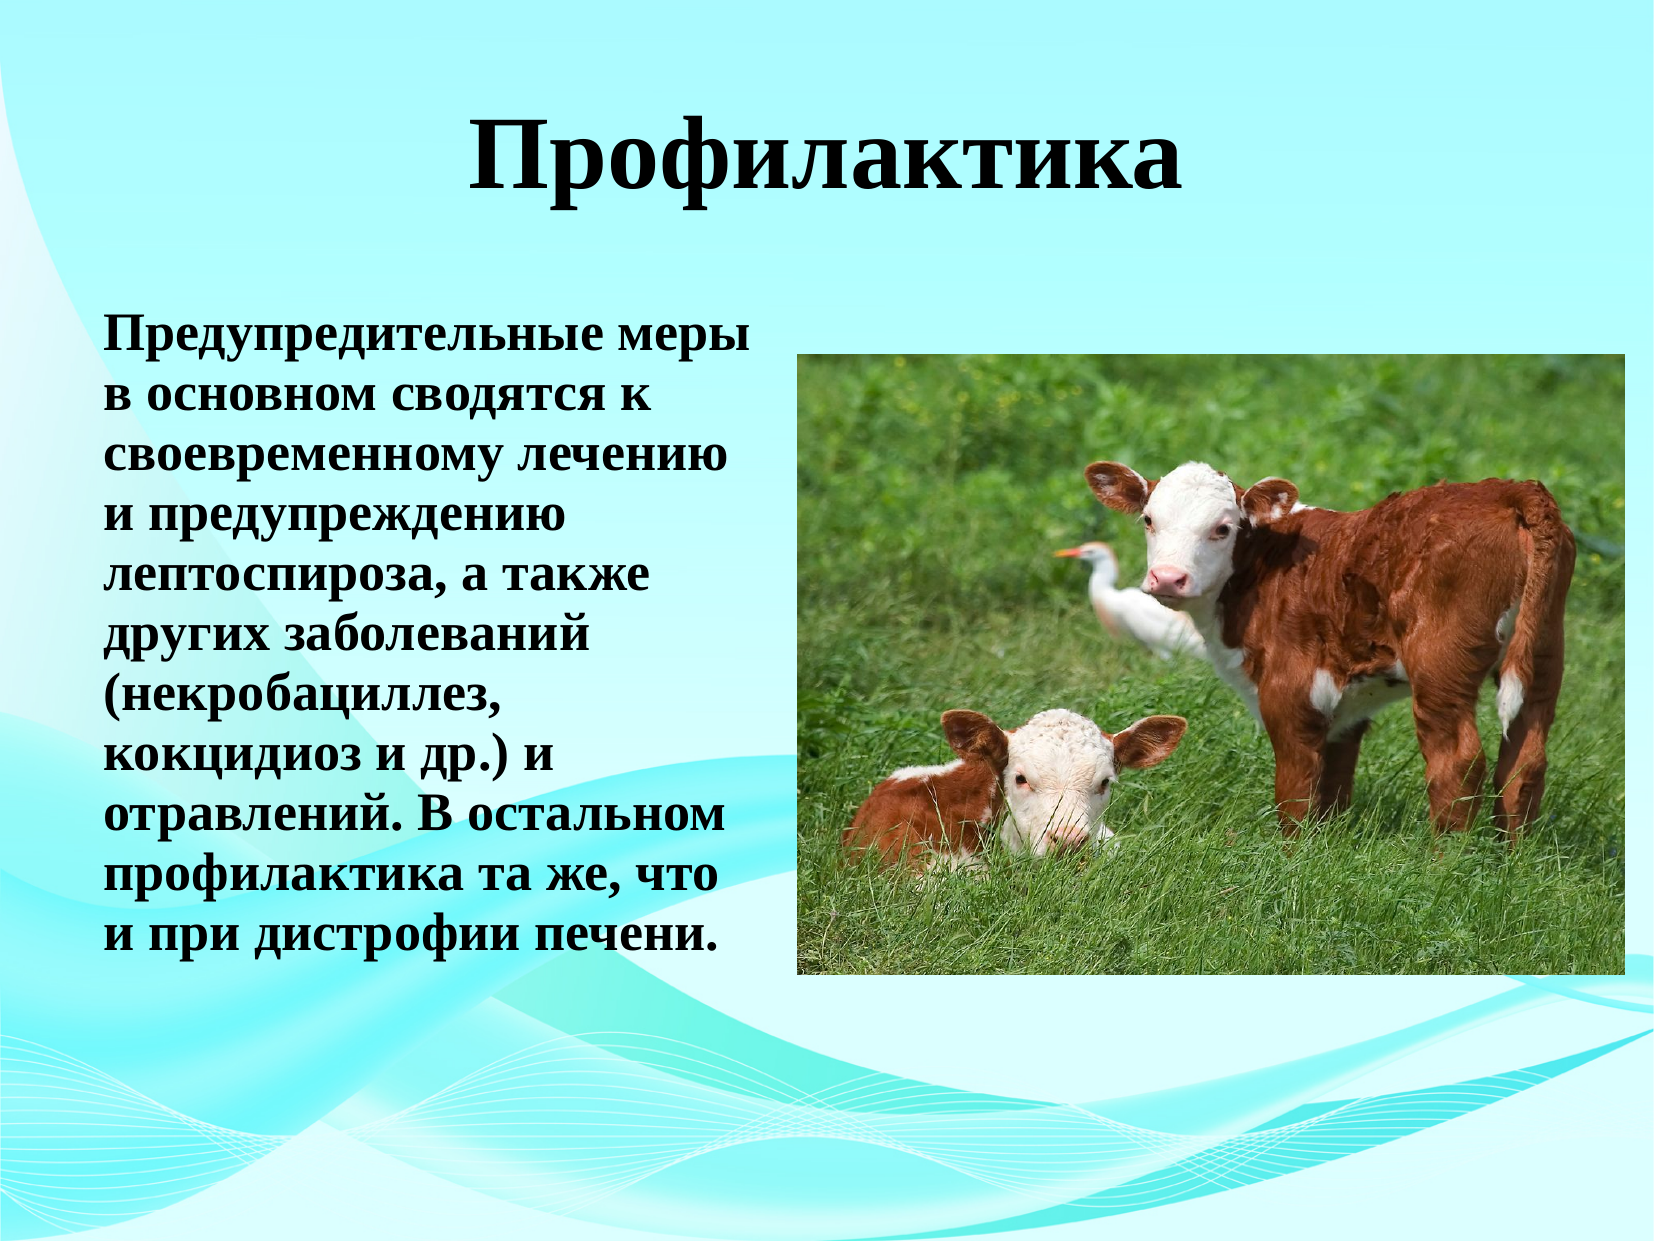

# Профилактика
Предупредительные меры в основном сводятся к своевременному лечению и предупреждению лептоспироза, а также других заболеваний (некробациллез, кокцидиоз и др.) и отравлений. В остальном профилактика та же, что и при дистрофии печени.